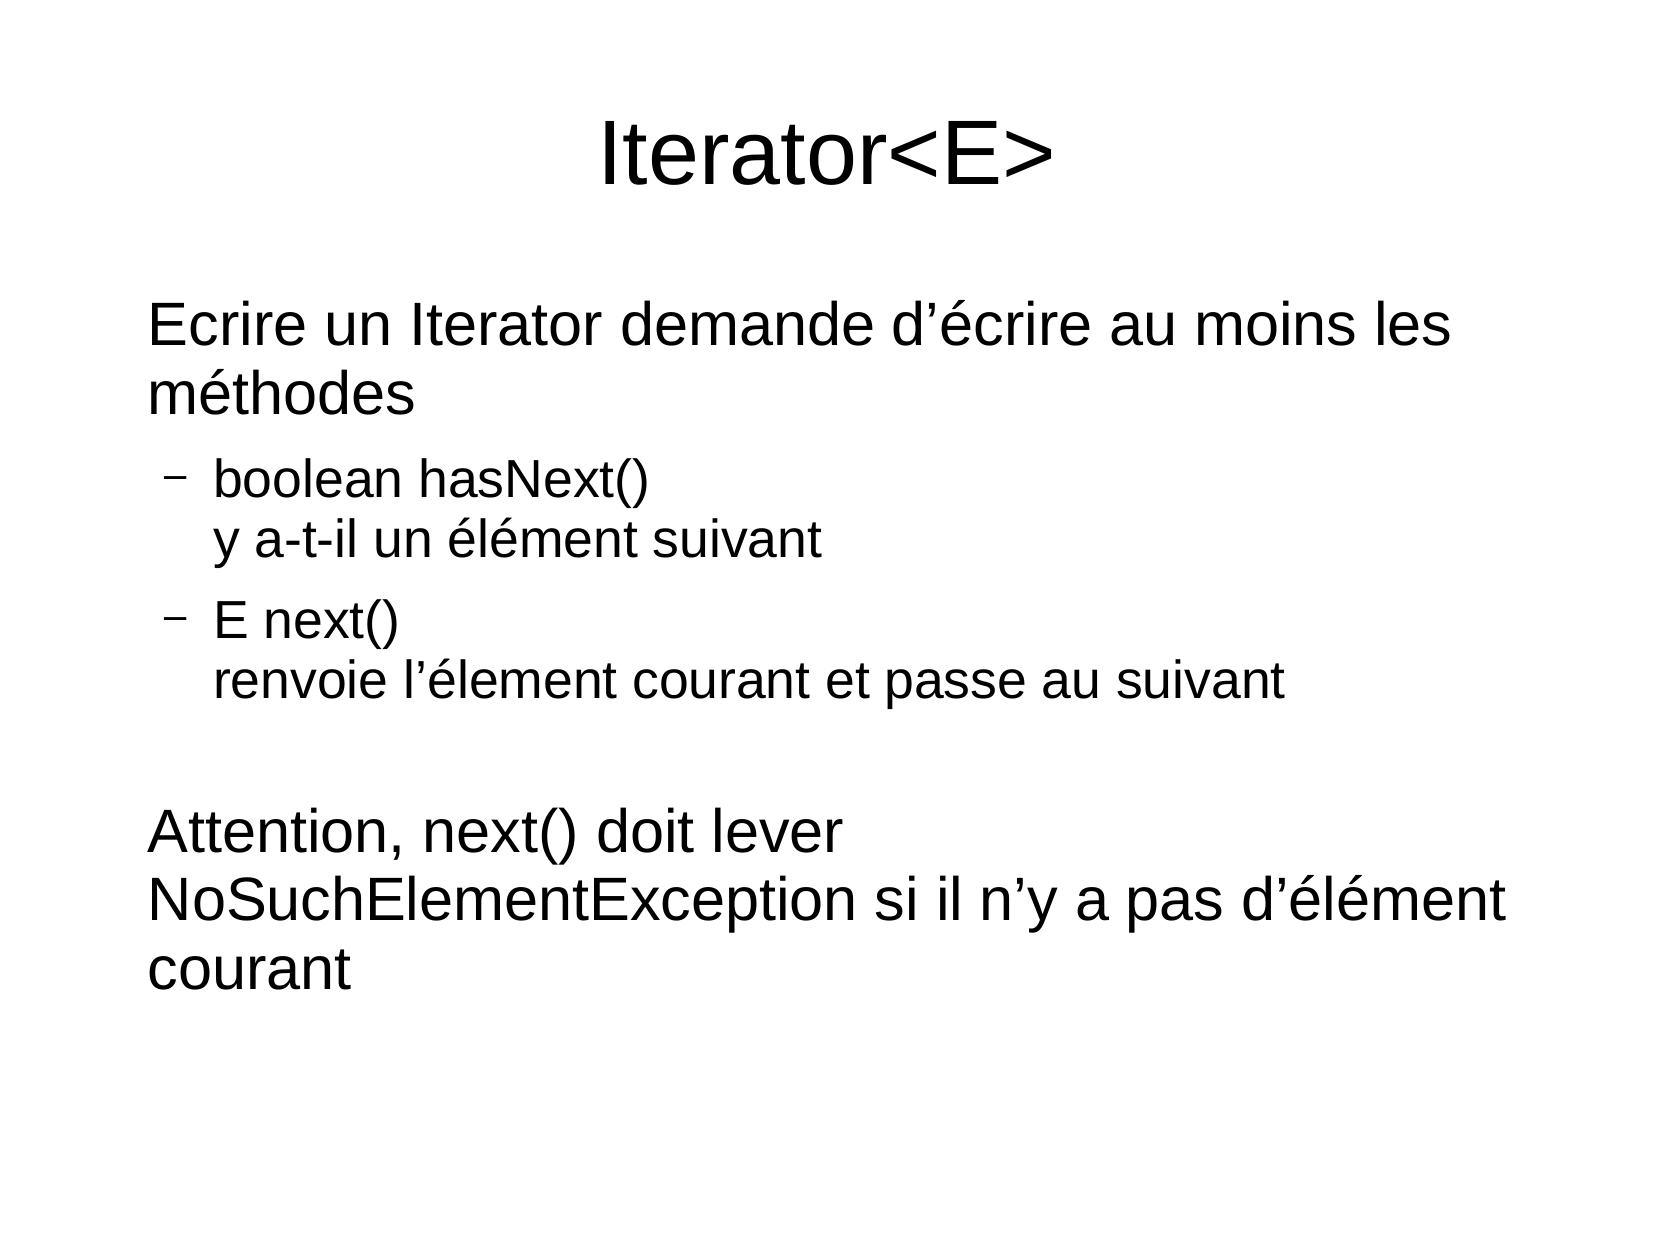

# Iterator<E>
Ecrire un Iterator demande d’écrire au moins les méthodes
boolean hasNext()
y a-t-il un élément suivant
E next()
renvoie l’élement courant et passe au suivant
Attention, next() doit lever NoSuchElementException si il n’y a pas d’élément courant